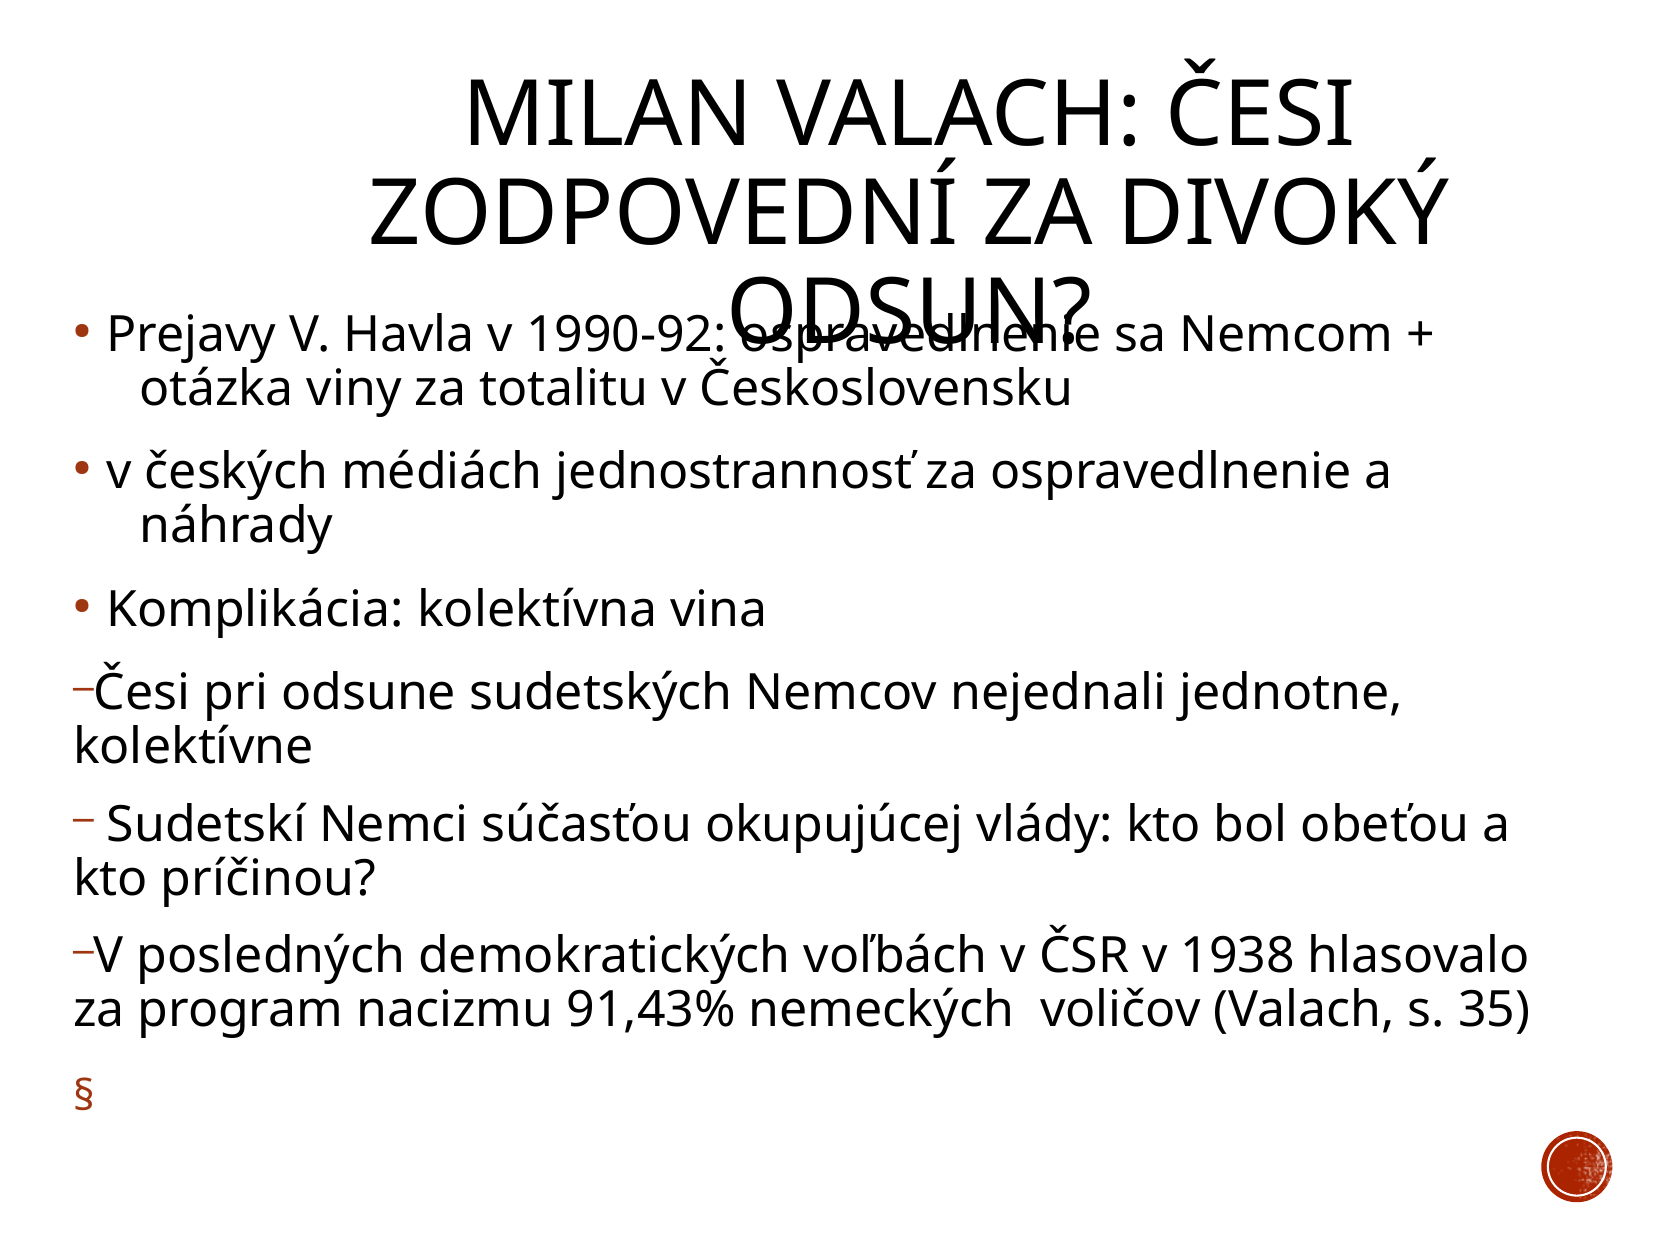

# Milan Valach: Česi zodpovední za divoký odsun?
Prejavy V. Havla v 1990-92: ospravedlnenie sa Nemcom + otázka viny za totalitu v Československu
v českých médiách jednostrannosť za ospravedlnenie a náhrady
Komplikácia: kolektívna vina
Česi pri odsune sudetských Nemcov nejednali jednotne, kolektívne
 Sudetskí Nemci súčasťou okupujúcej vlády: kto bol obeťou a kto príčinou?
V posledných demokratických voľbách v ČSR v 1938 hlasovalo za program nacizmu 91,43% nemeckých voličov (Valach, s. 35)